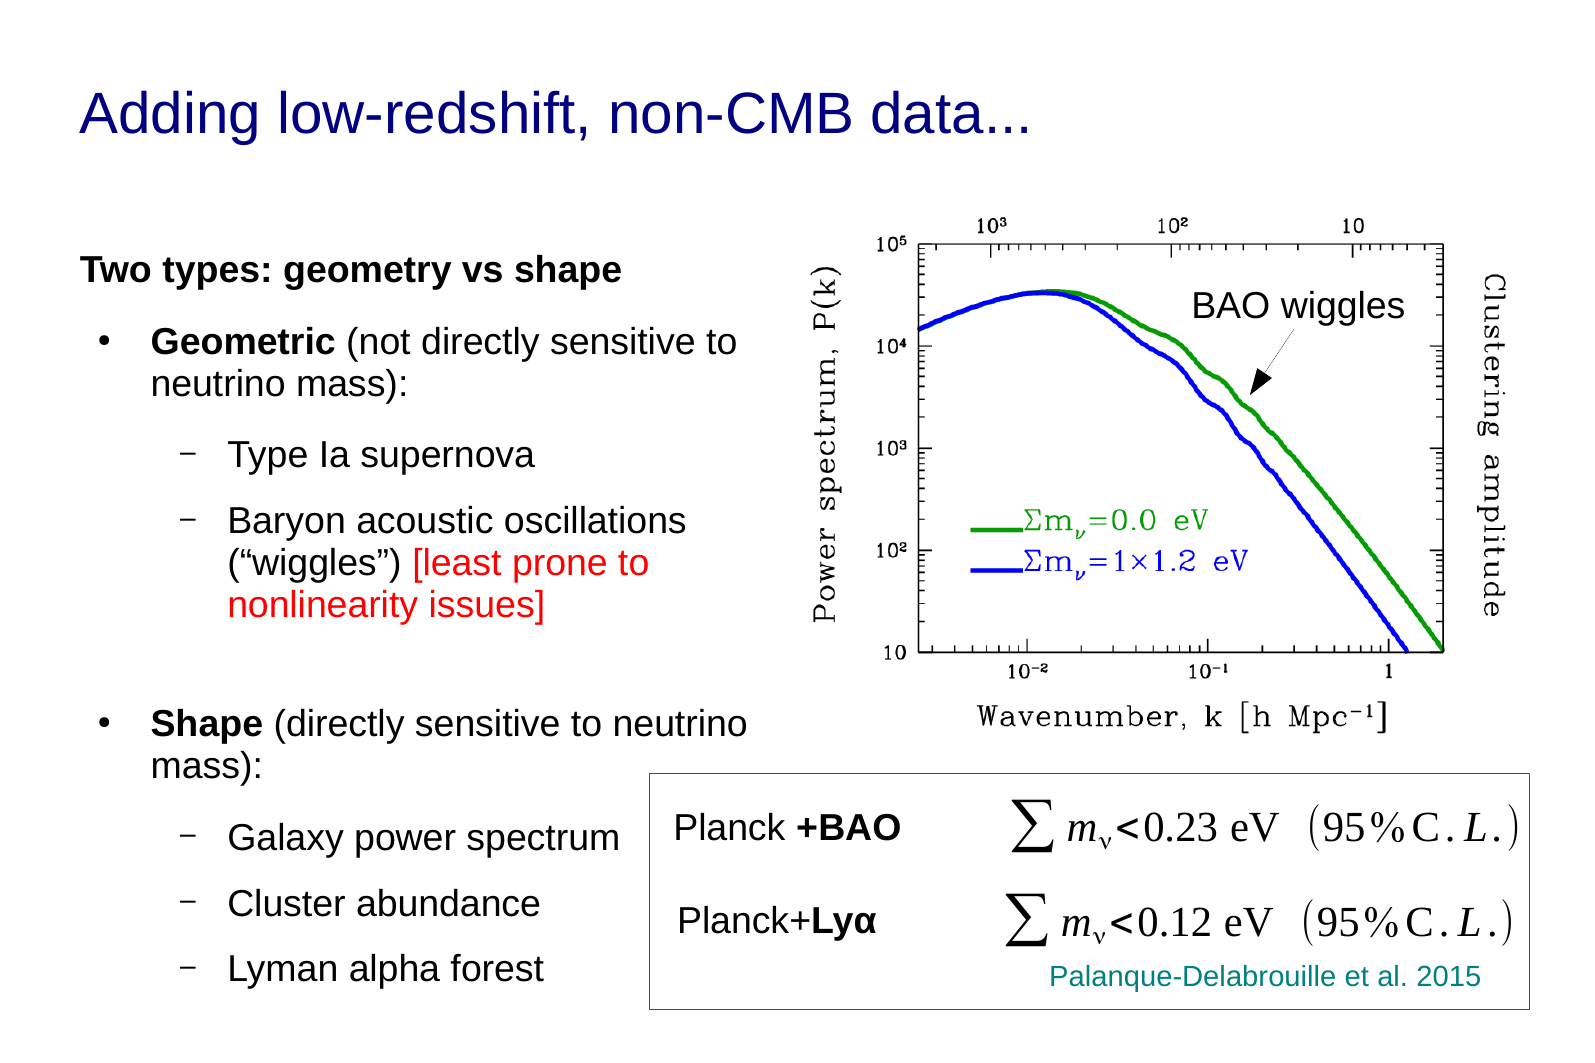

# Adding low-redshift, non-CMB data...
Two types: geometry vs shape
Geometric (not directly sensitive to neutrino mass):
Type Ia supernova
Baryon acoustic oscillations (“wiggles”) [least prone to nonlinearity issues]
Shape (directly sensitive to neutrino mass):
Galaxy power spectrum
Cluster abundance
Lyman alpha forest
BAO wiggles
Planck +BAO
Planck+Lyα
Palanque-Delabrouille et al. 2015